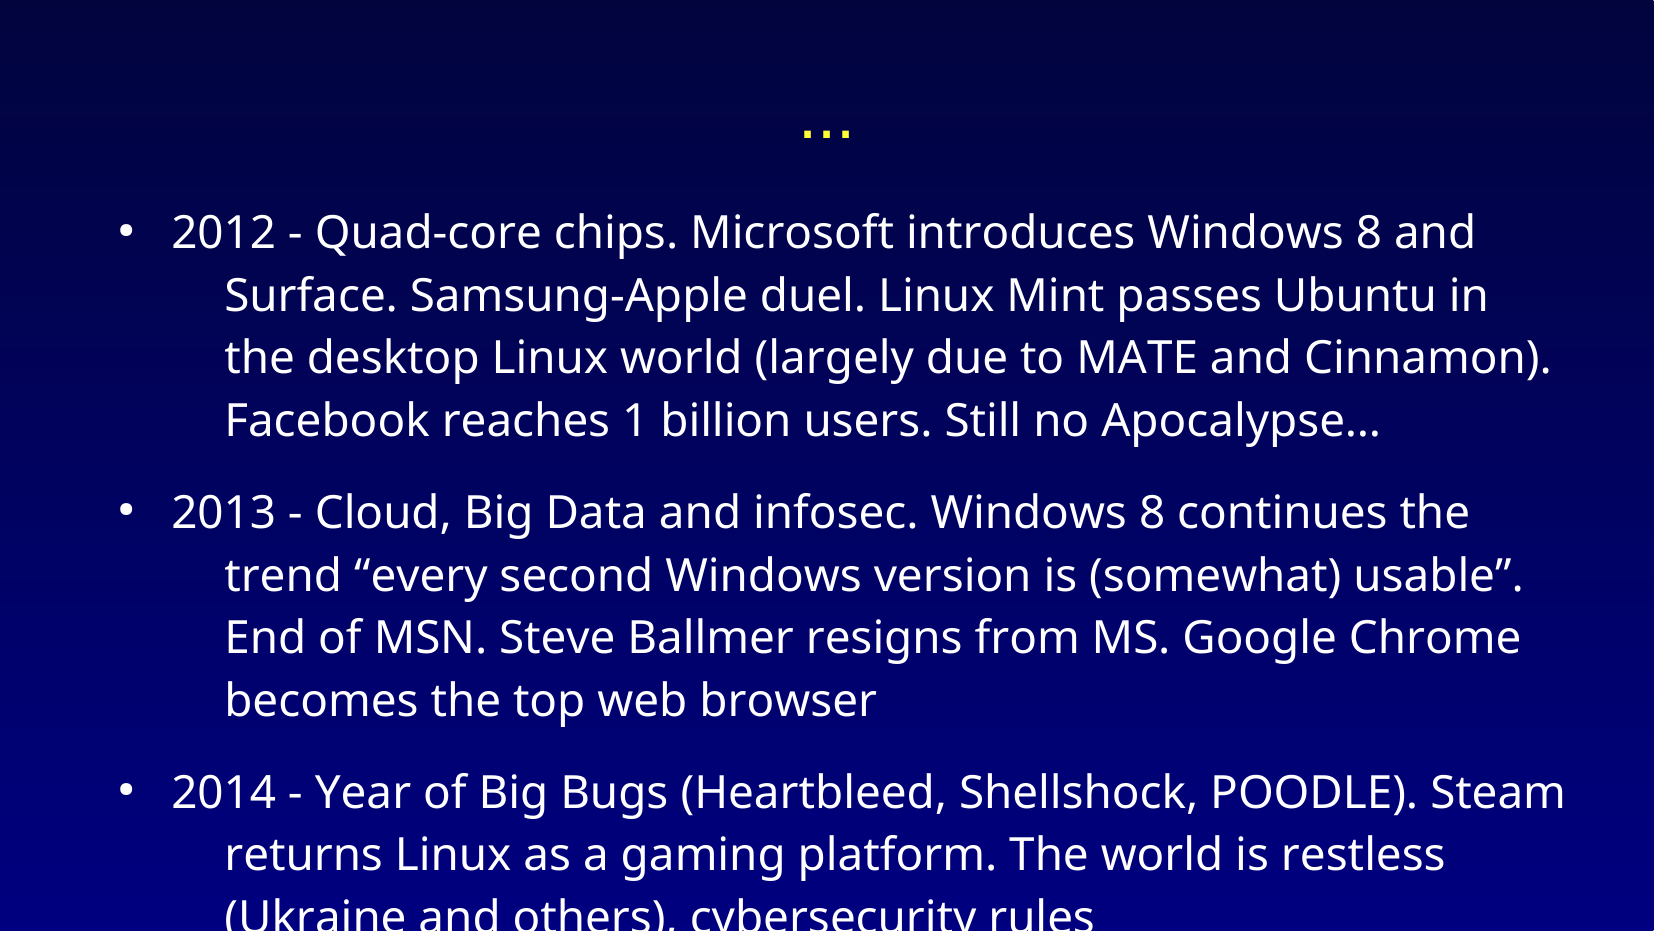

# ...
2012 - Quad-core chips. Microsoft introduces Windows 8 and Surface. Samsung-Apple duel. Linux Mint passes Ubuntu in the desktop Linux world (largely due to MATE and Cinnamon). Facebook reaches 1 billion users. Still no Apocalypse…
2013 - Cloud, Big Data and infosec. Windows 8 continues the trend “every second Windows version is (somewhat) usable”. End of MSN. Steve Ballmer resigns from MS. Google Chrome becomes the top web browser
2014 - Year of Big Bugs (Heartbleed, Shellshock, POODLE). Steam returns Linux as a gaming platform. The world is restless (Ukraine and others), cybersecurity rules